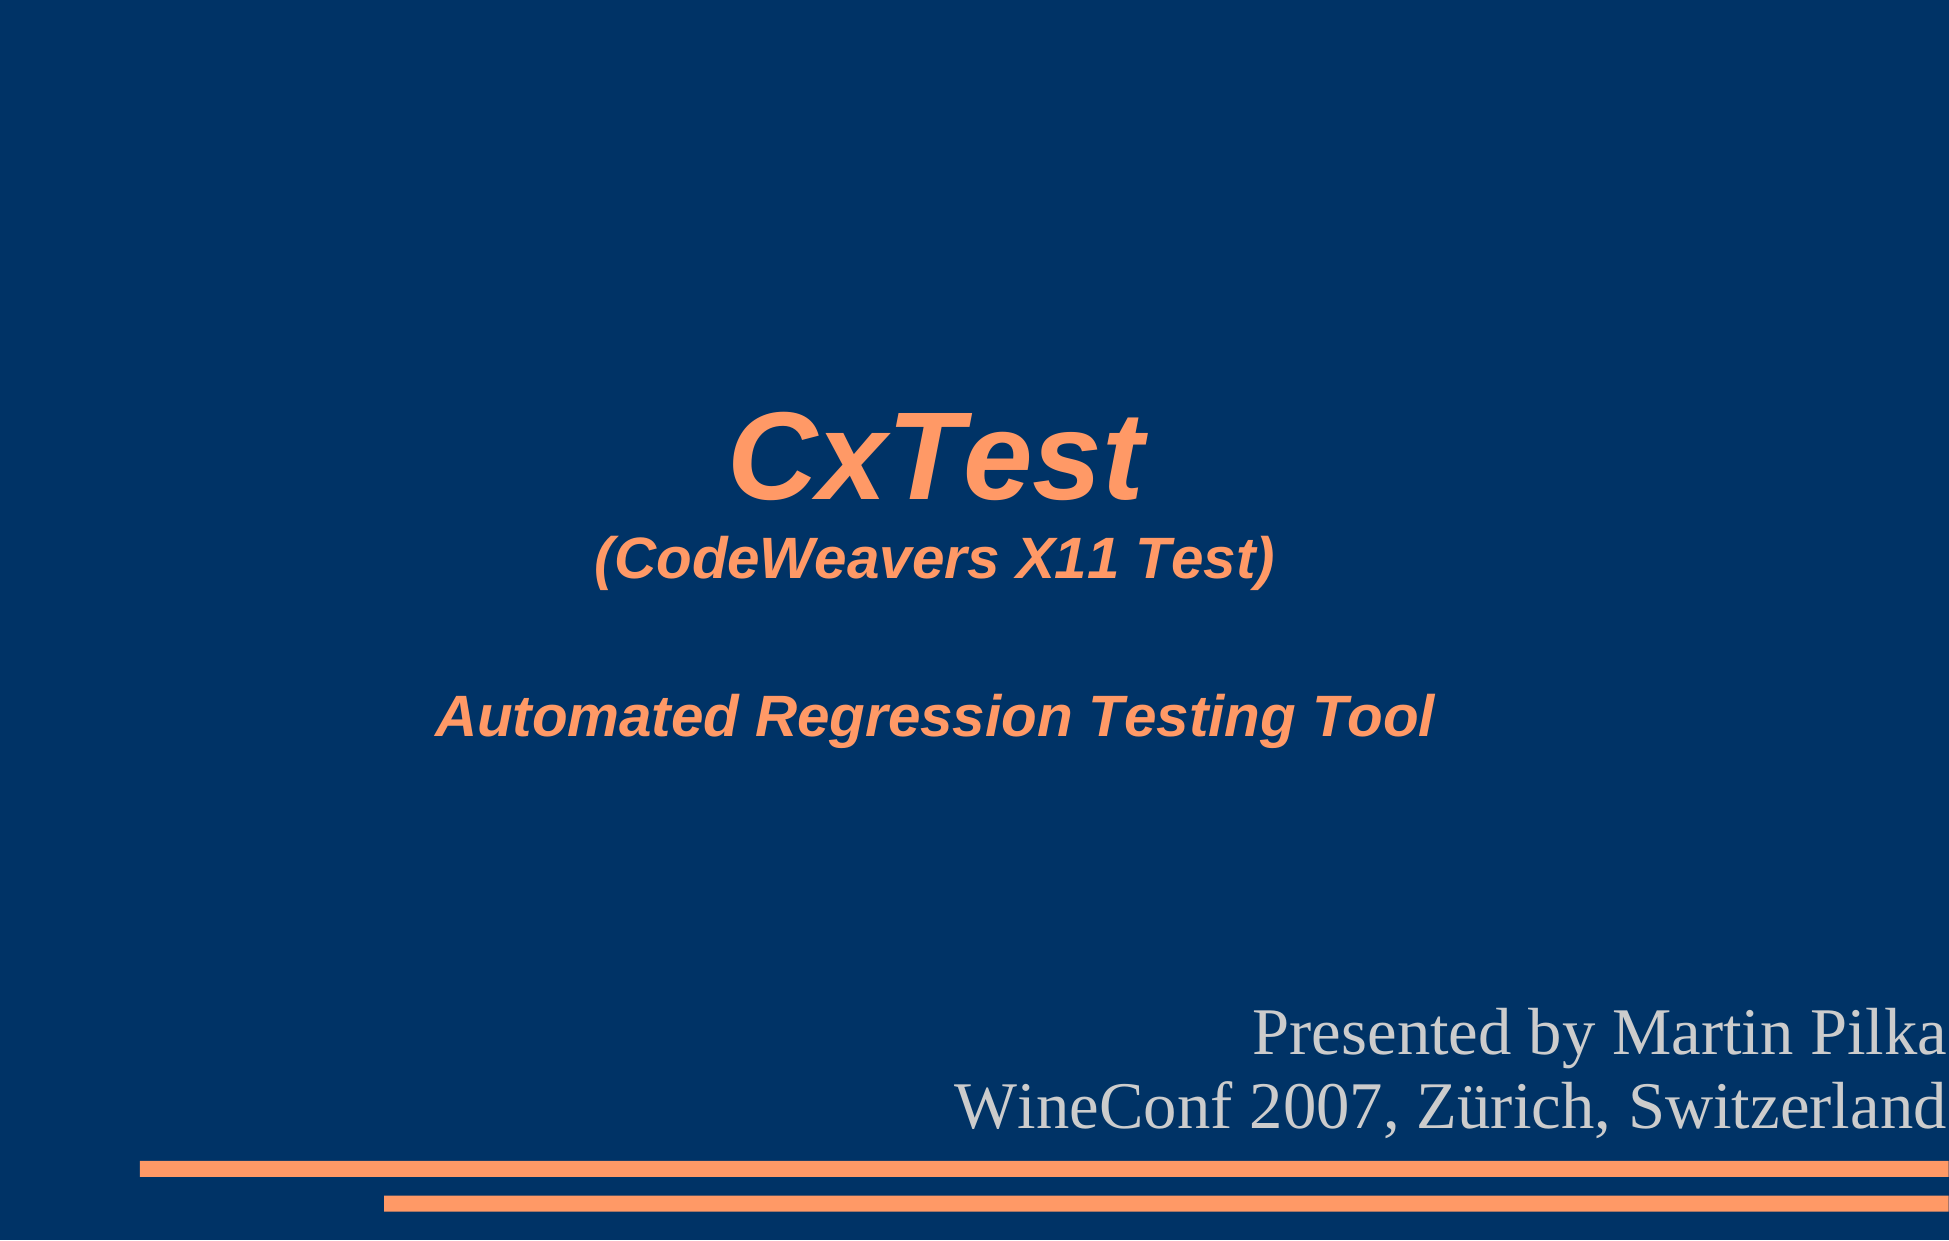

# CxTest (CodeWeavers X11 Test) Automated Regression Testing Tool
Presented by Martin Pilka
WineConf 2007, Zürich, Switzerland